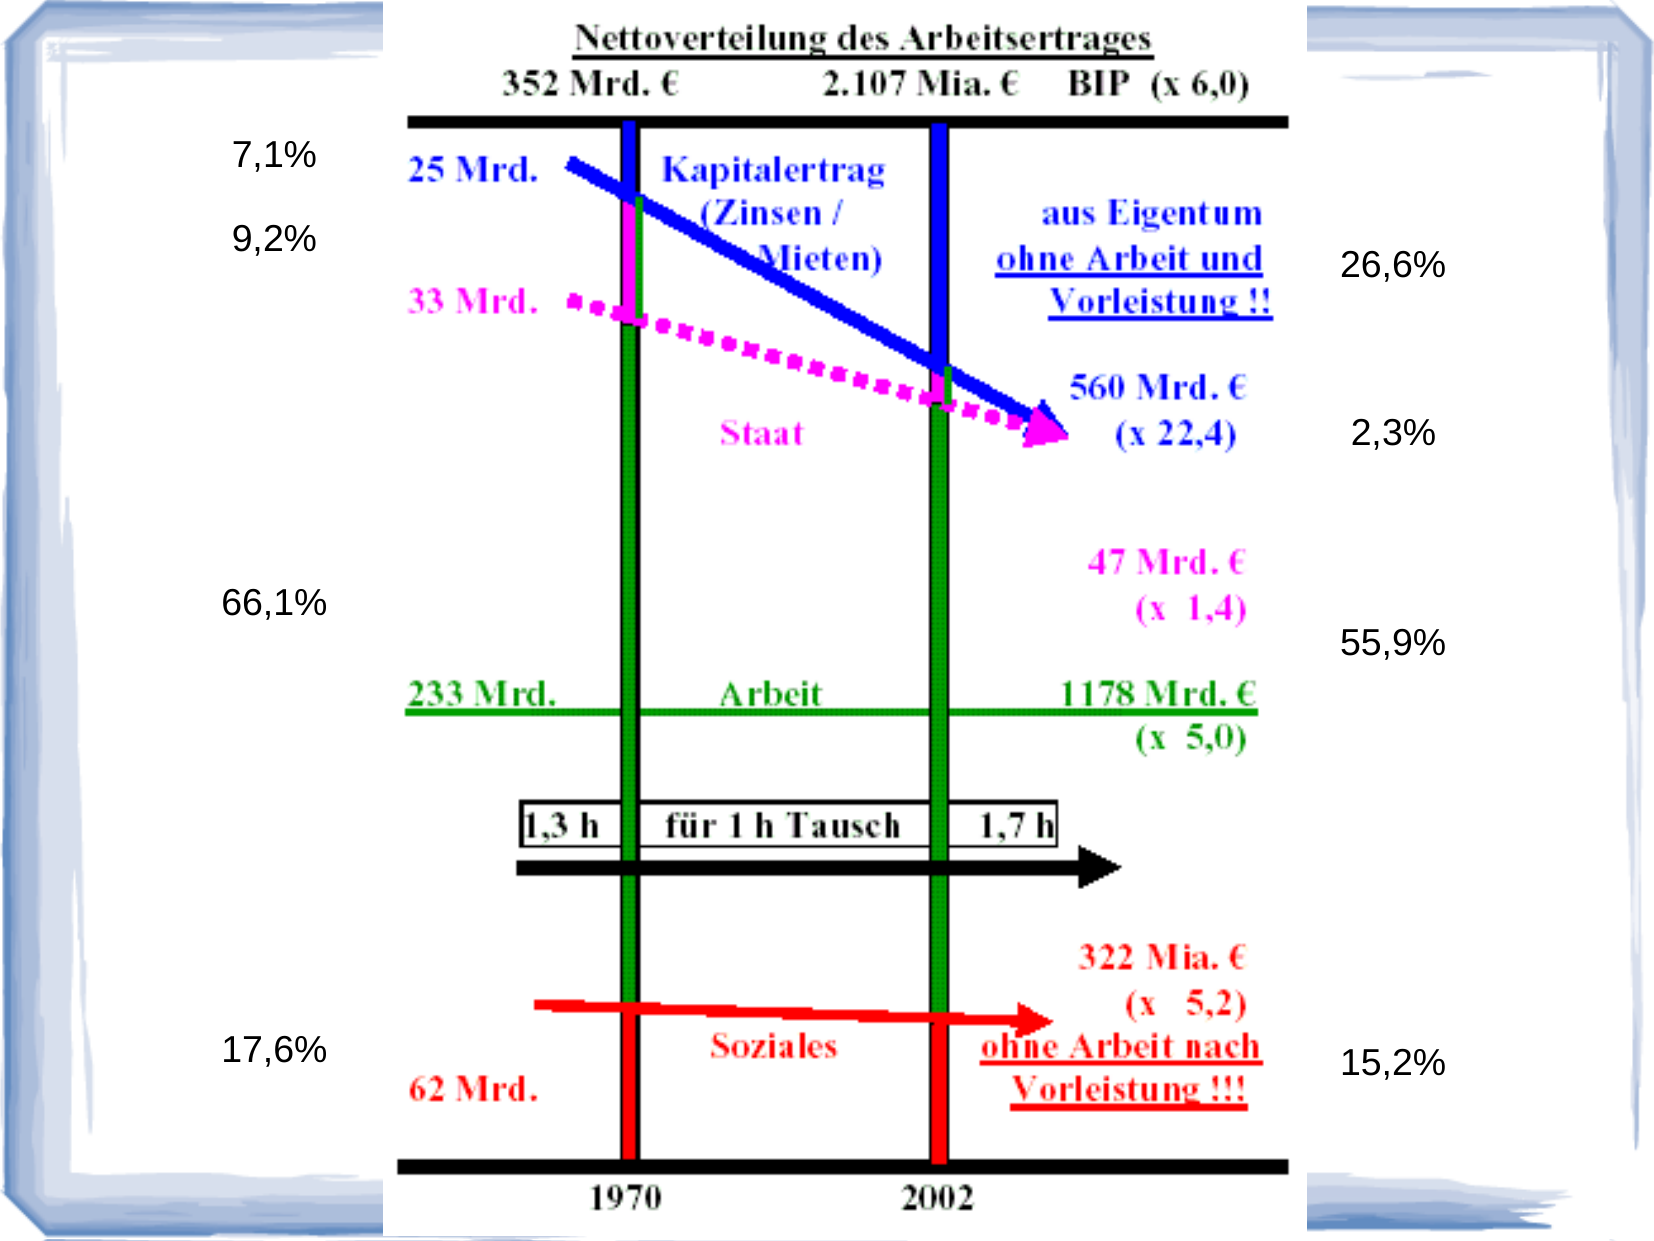

7,1%
 9,2%
66,1%
17,6%
26,6%
 2,3%
55,9%
15,2%